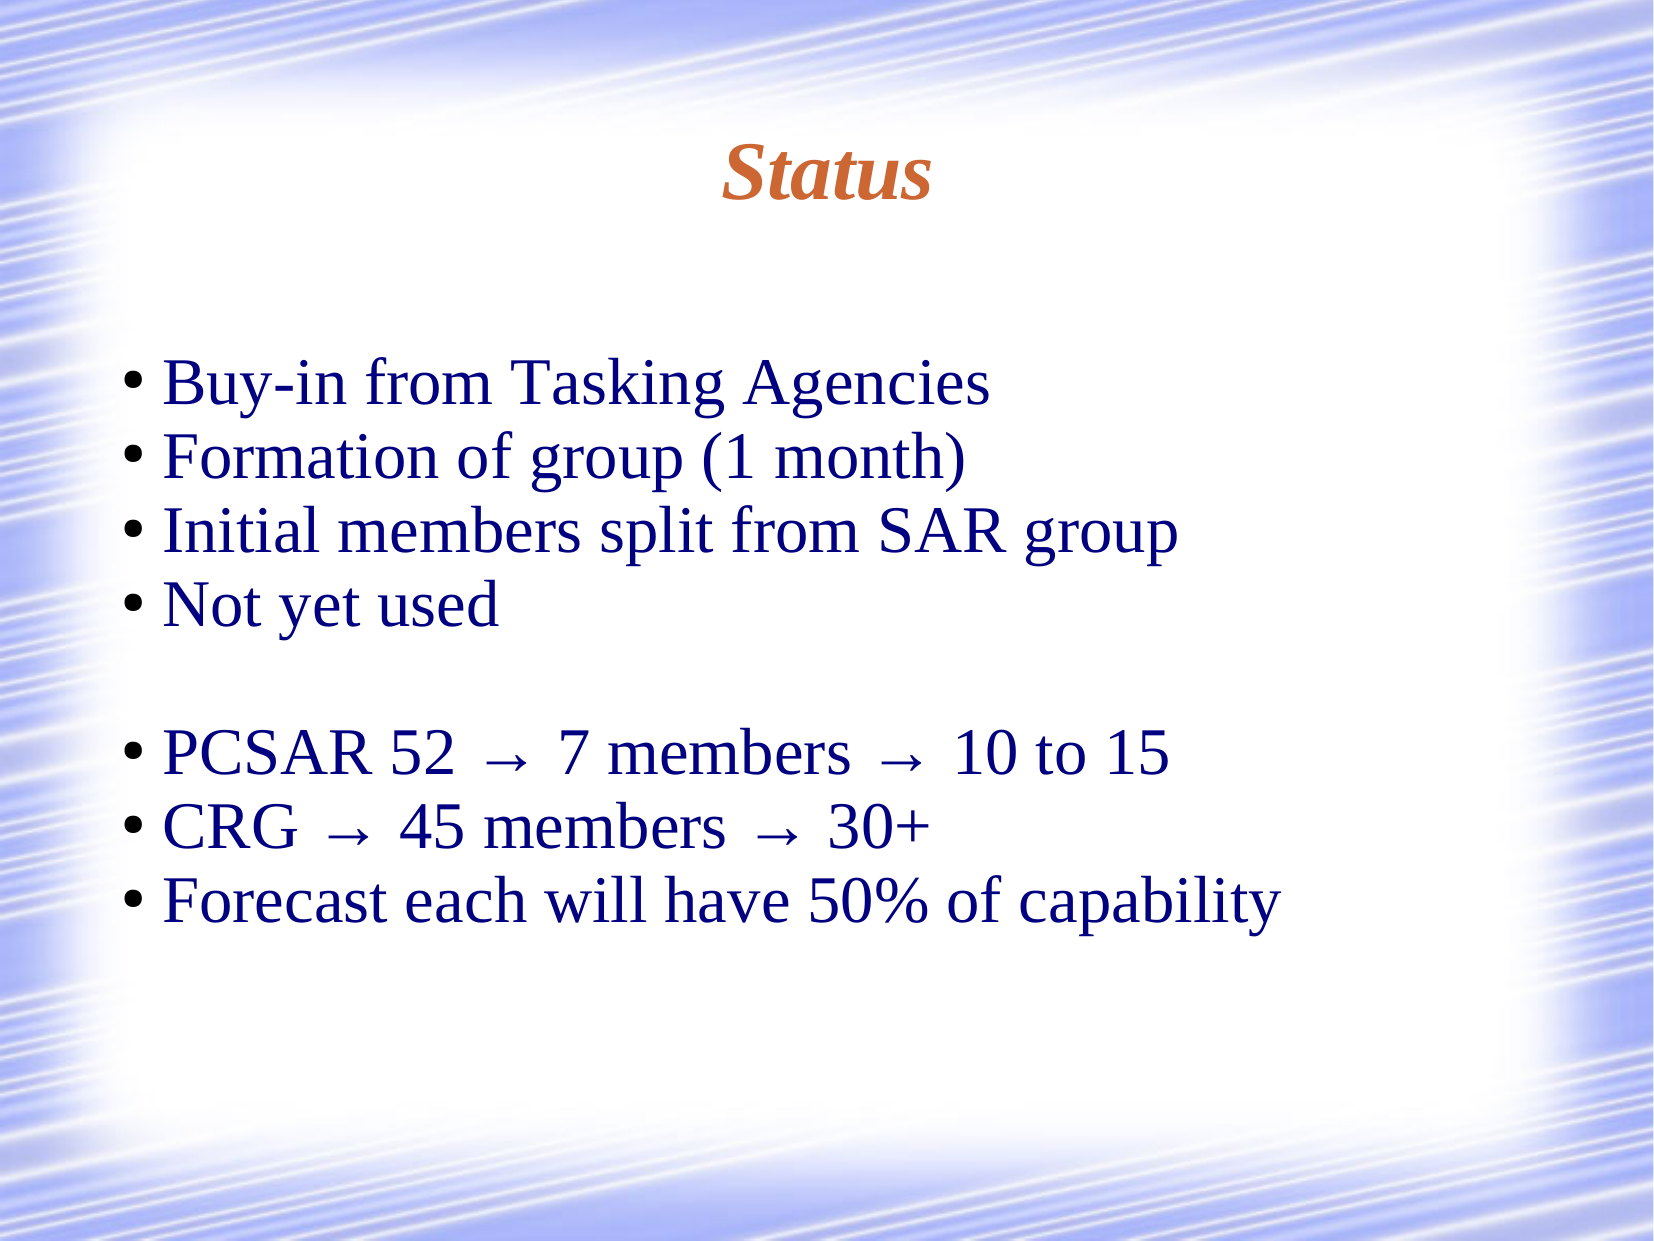

# Status
 Buy-in from Tasking Agencies
 Formation of group (1 month)
 Initial members split from SAR group
 Not yet used
 PCSAR 52 → 7 members → 10 to 15
 CRG → 45 members → 30+
 Forecast each will have 50% of capability